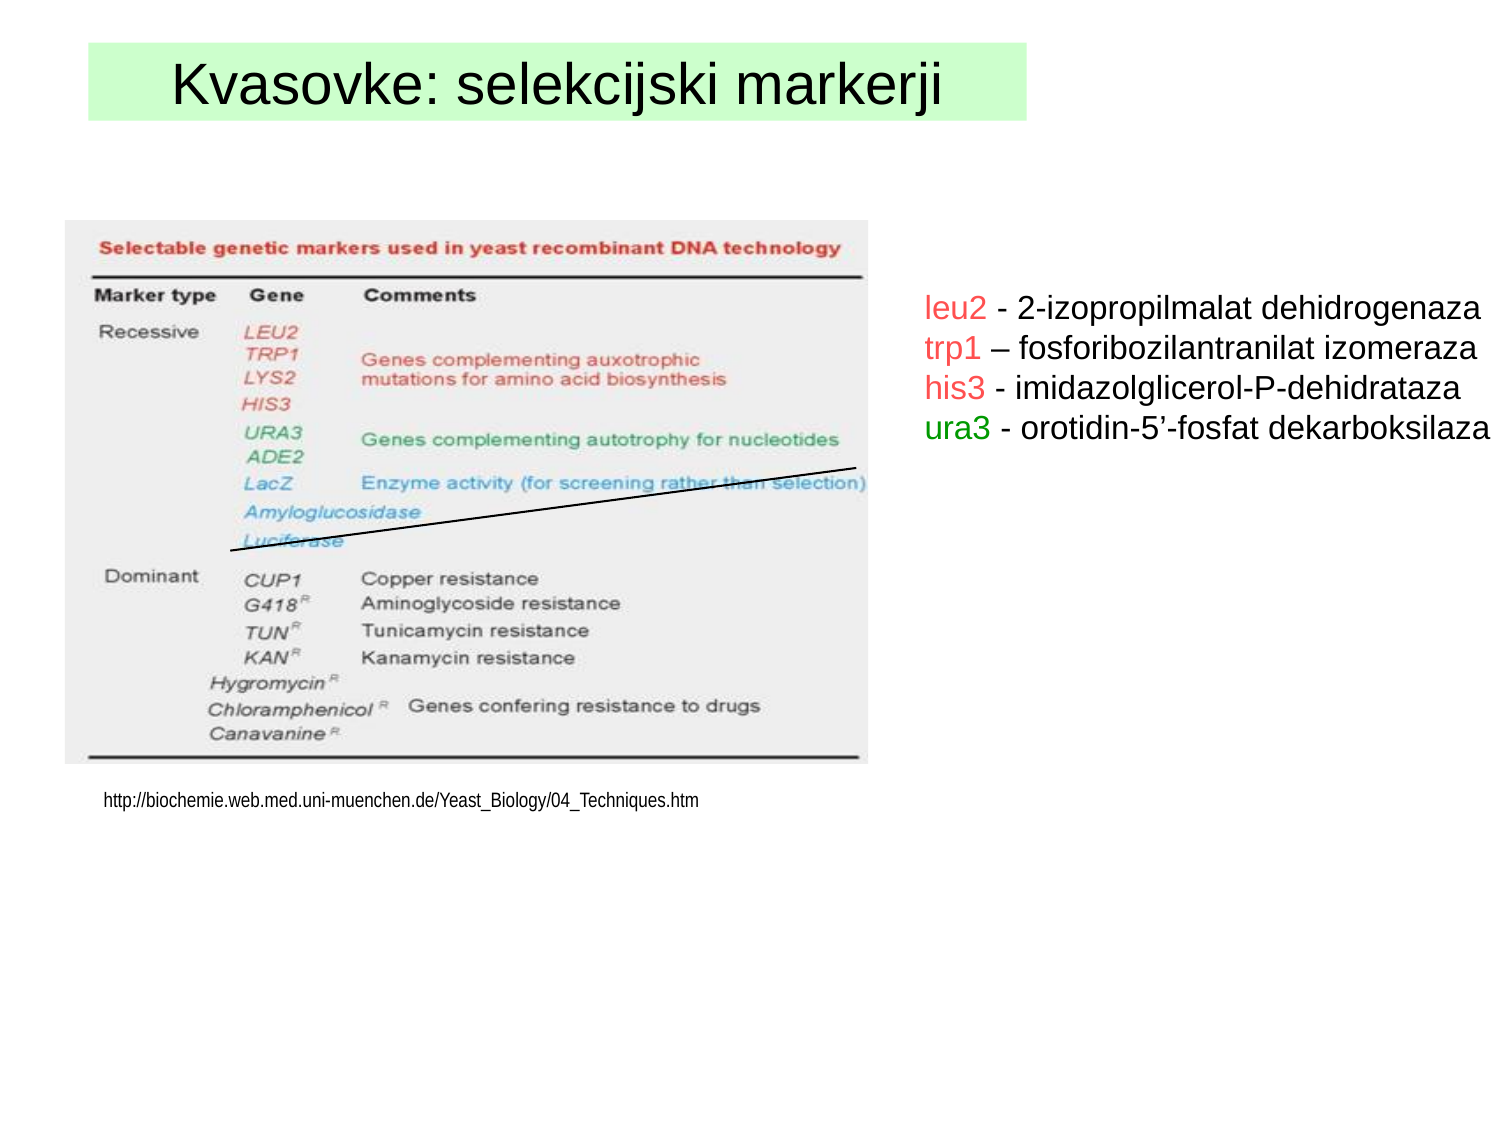

Kvasovke: selekcijski markerji
leu2 - 2-izopropilmalat dehidrogenaza
trp1 – fosforibozilantranilat izomeraza
his3 - imidazolglicerol-P-dehidrataza
ura3 - orotidin-5’-fosfat dekarboksilaza
http://biochemie.web.med.uni-muenchen.de/Yeast_Biology/04_Techniques.htm